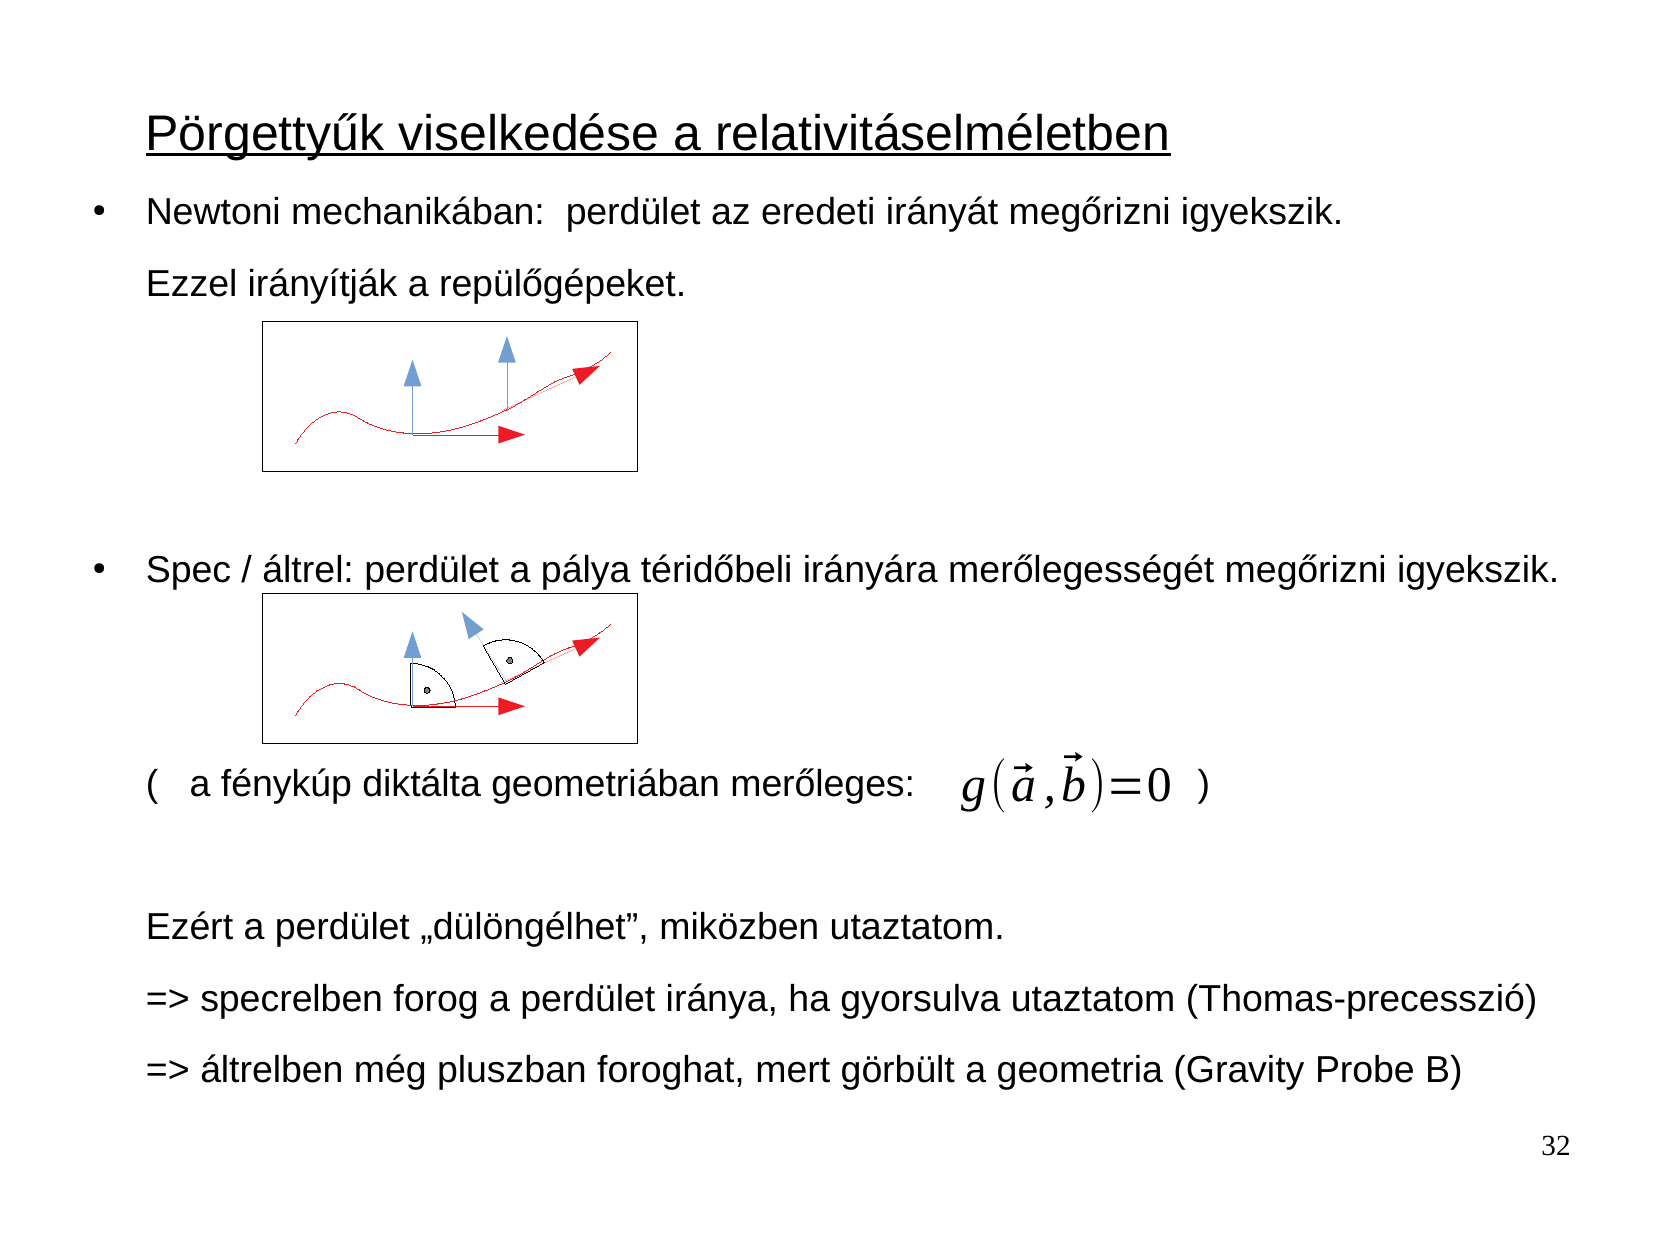

# Pörgettyűk viselkedése a relativitáselméletben
Newtoni mechanikában: perdület az eredeti irányát megőrizni igyekszik.
Ezzel irányítják a repülőgépeket.
Spec / áltrel: perdület a pálya téridőbeli irányára merőlegességét megőrizni igyekszik.
( a fénykúp diktálta geometriában merőleges: )
Ezért a perdület „dülöngélhet”, miközben utaztatom.
=> specrelben forog a perdület iránya, ha gyorsulva utaztatom (Thomas-precesszió)
=> áltrelben még pluszban foroghat, mert görbült a geometria (Gravity Probe B)
32